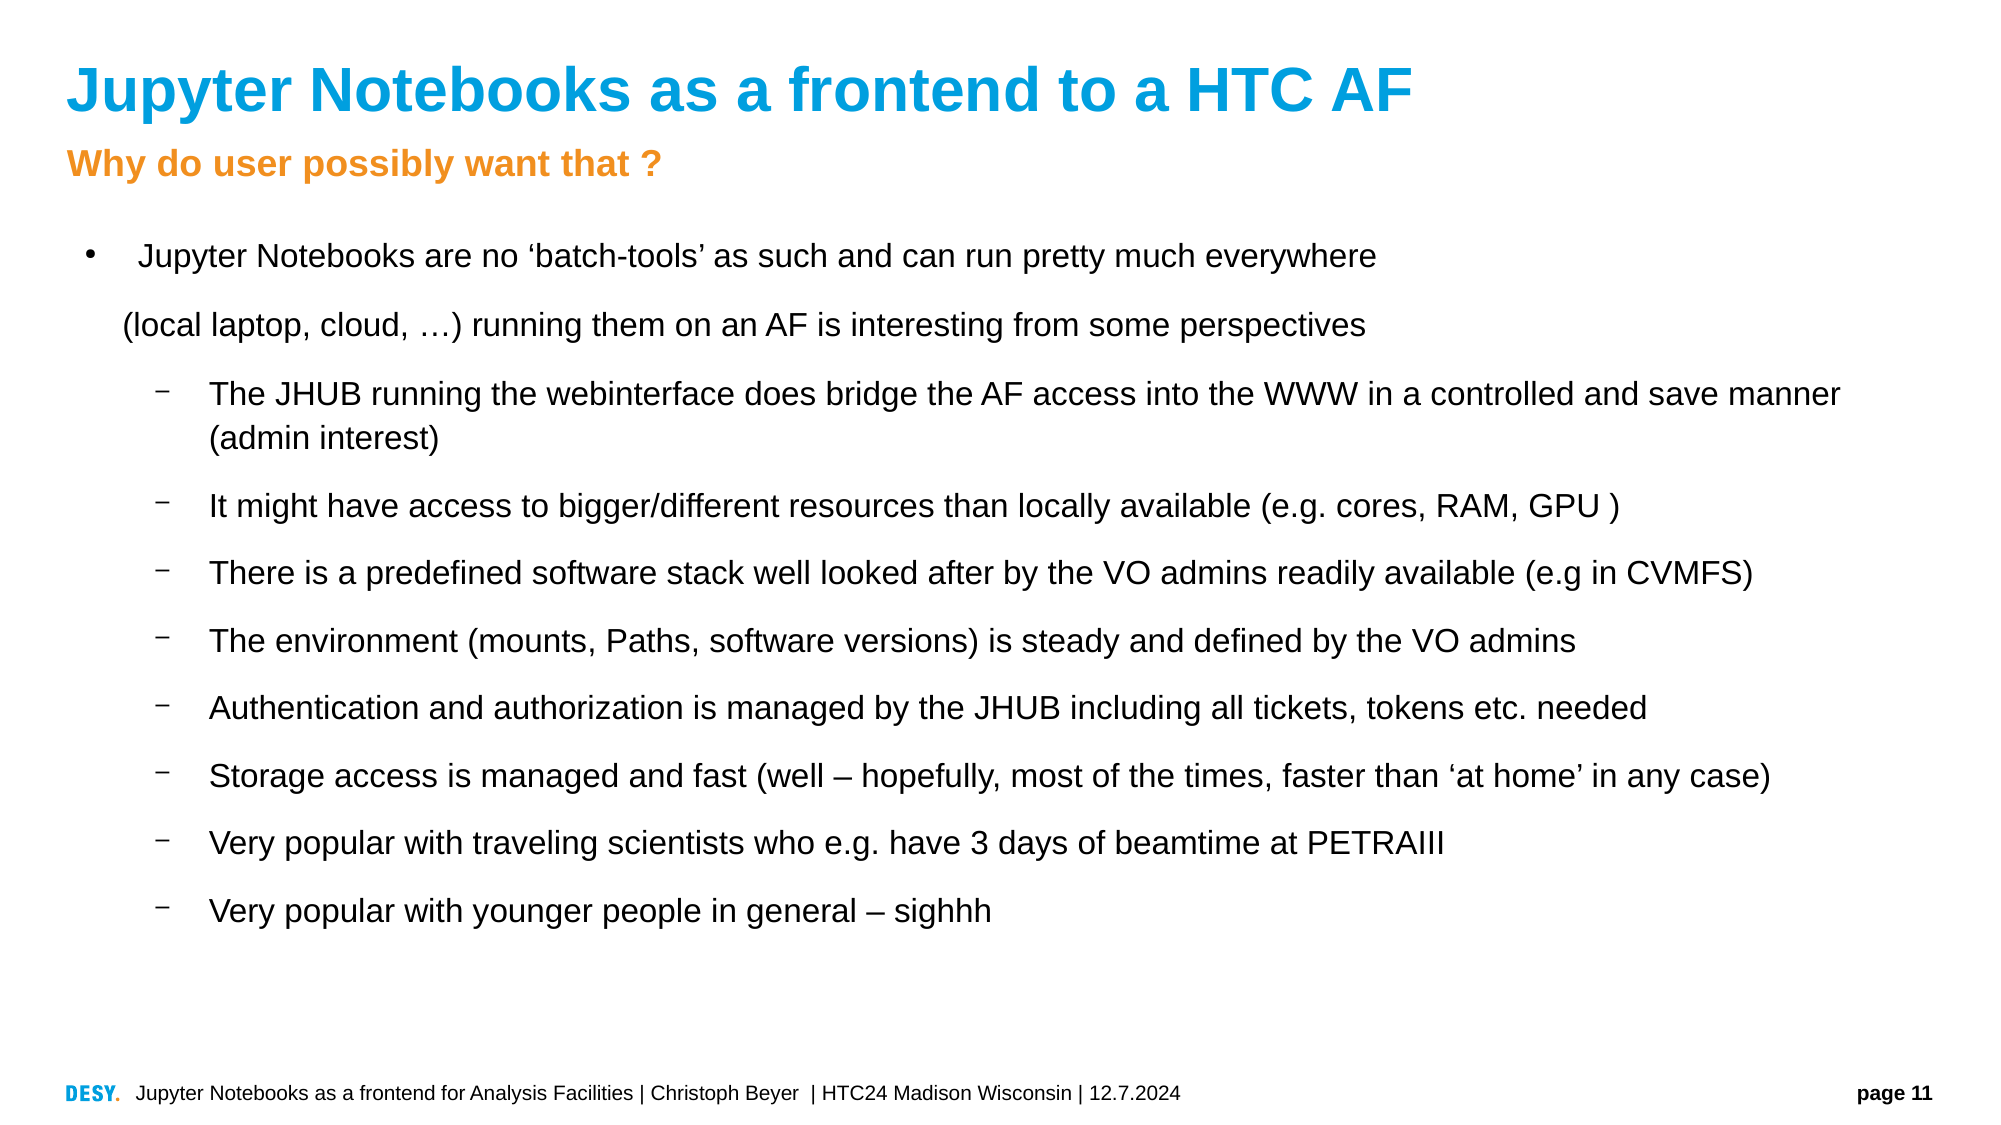

# Jupyter Notebooks as a frontend to a HTC AF
Why do user possibly want that ?
Jupyter Notebooks are no ‘batch-tools’ as such and can run pretty much everywhere
 (local laptop, cloud, …) running them on an AF is interesting from some perspectives
The JHUB running the webinterface does bridge the AF access into the WWW in a controlled and save manner (admin interest)
It might have access to bigger/different resources than locally available (e.g. cores, RAM, GPU )
There is a predefined software stack well looked after by the VO admins readily available (e.g in CVMFS)
The environment (mounts, Paths, software versions) is steady and defined by the VO admins
Authentication and authorization is managed by the JHUB including all tickets, tokens etc. needed
Storage access is managed and fast (well – hopefully, most of the times, faster than ‘at home’ in any case)
Very popular with traveling scientists who e.g. have 3 days of beamtime at PETRAIII
Very popular with younger people in general – sighhh
 Jupyter Notebooks as a frontend for Analysis Facilities | Christoph Beyer | HTC24 Madison Wisconsin | 12.7.2024